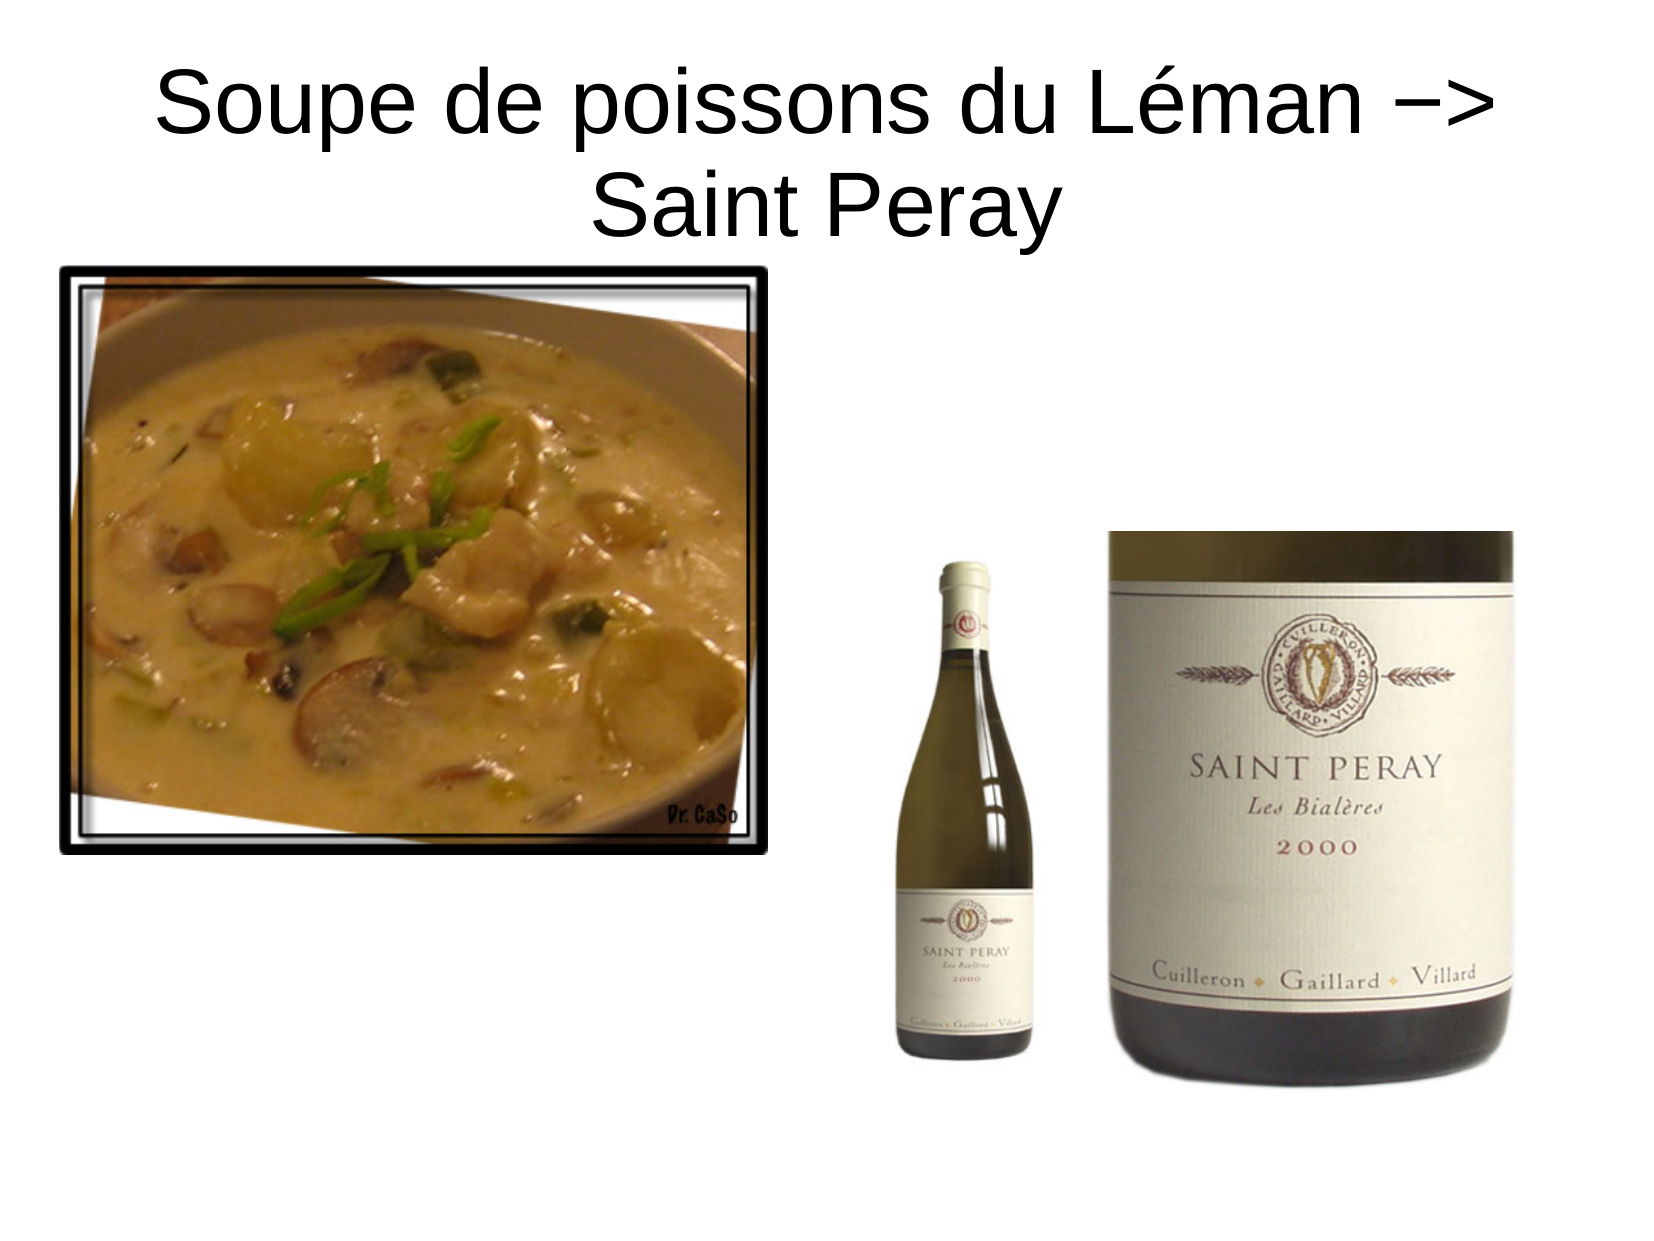

# Soupe de poissons du Léman −> Saint Peray